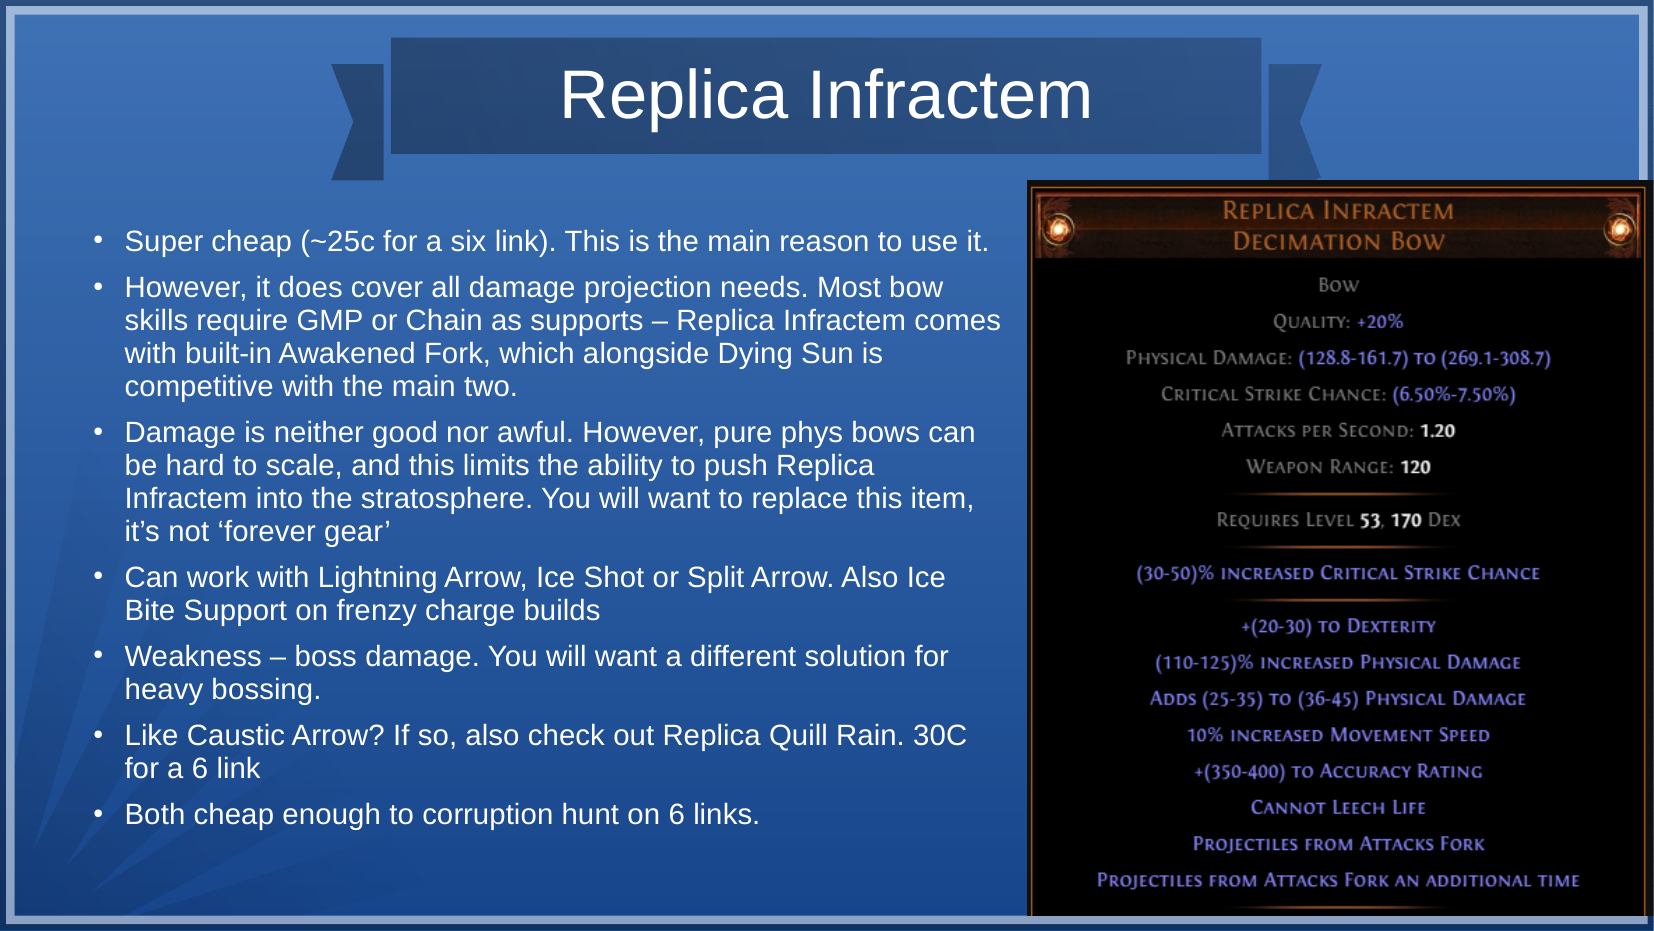

# Replica Infractem
Super cheap (~25c for a six link). This is the main reason to use it.
However, it does cover all damage projection needs. Most bow skills require GMP or Chain as supports – Replica Infractem comes with built-in Awakened Fork, which alongside Dying Sun is competitive with the main two.
Damage is neither good nor awful. However, pure phys bows can be hard to scale, and this limits the ability to push Replica Infractem into the stratosphere. You will want to replace this item, it’s not ‘forever gear’
Can work with Lightning Arrow, Ice Shot or Split Arrow. Also Ice Bite Support on frenzy charge builds
Weakness – boss damage. You will want a different solution for heavy bossing.
Like Caustic Arrow? If so, also check out Replica Quill Rain. 30C for a 6 link
Both cheap enough to corruption hunt on 6 links.